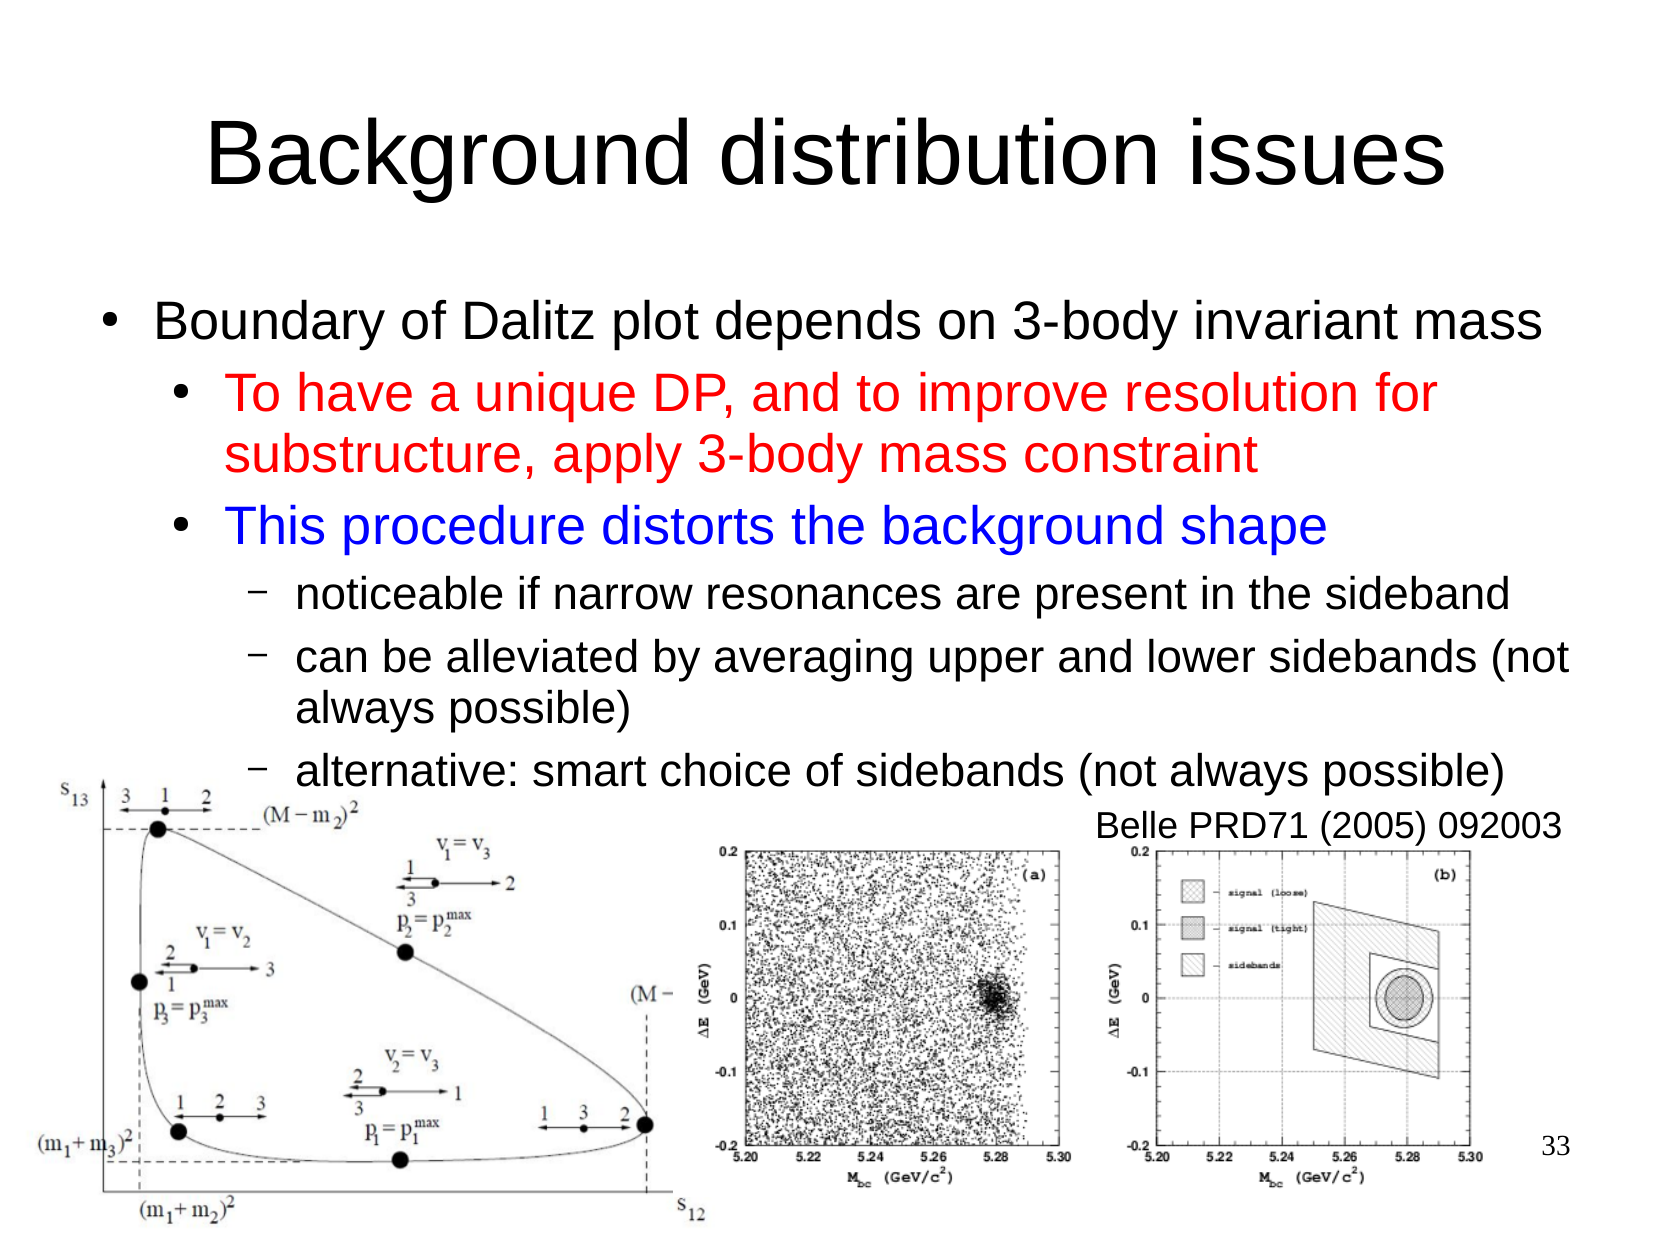

# Background distribution issues
Boundary of Dalitz plot depends on 3-body invariant mass
To have a unique DP, and to improve resolution for substructure, apply 3-body mass constraint
This procedure distorts the background shape
noticeable if narrow resonances are present in the sideband
can be alleviated by averaging upper and lower sidebands (not always possible)
alternative: smart choice of sidebands (not always possible)
Belle PRD71 (2005) 092003
33